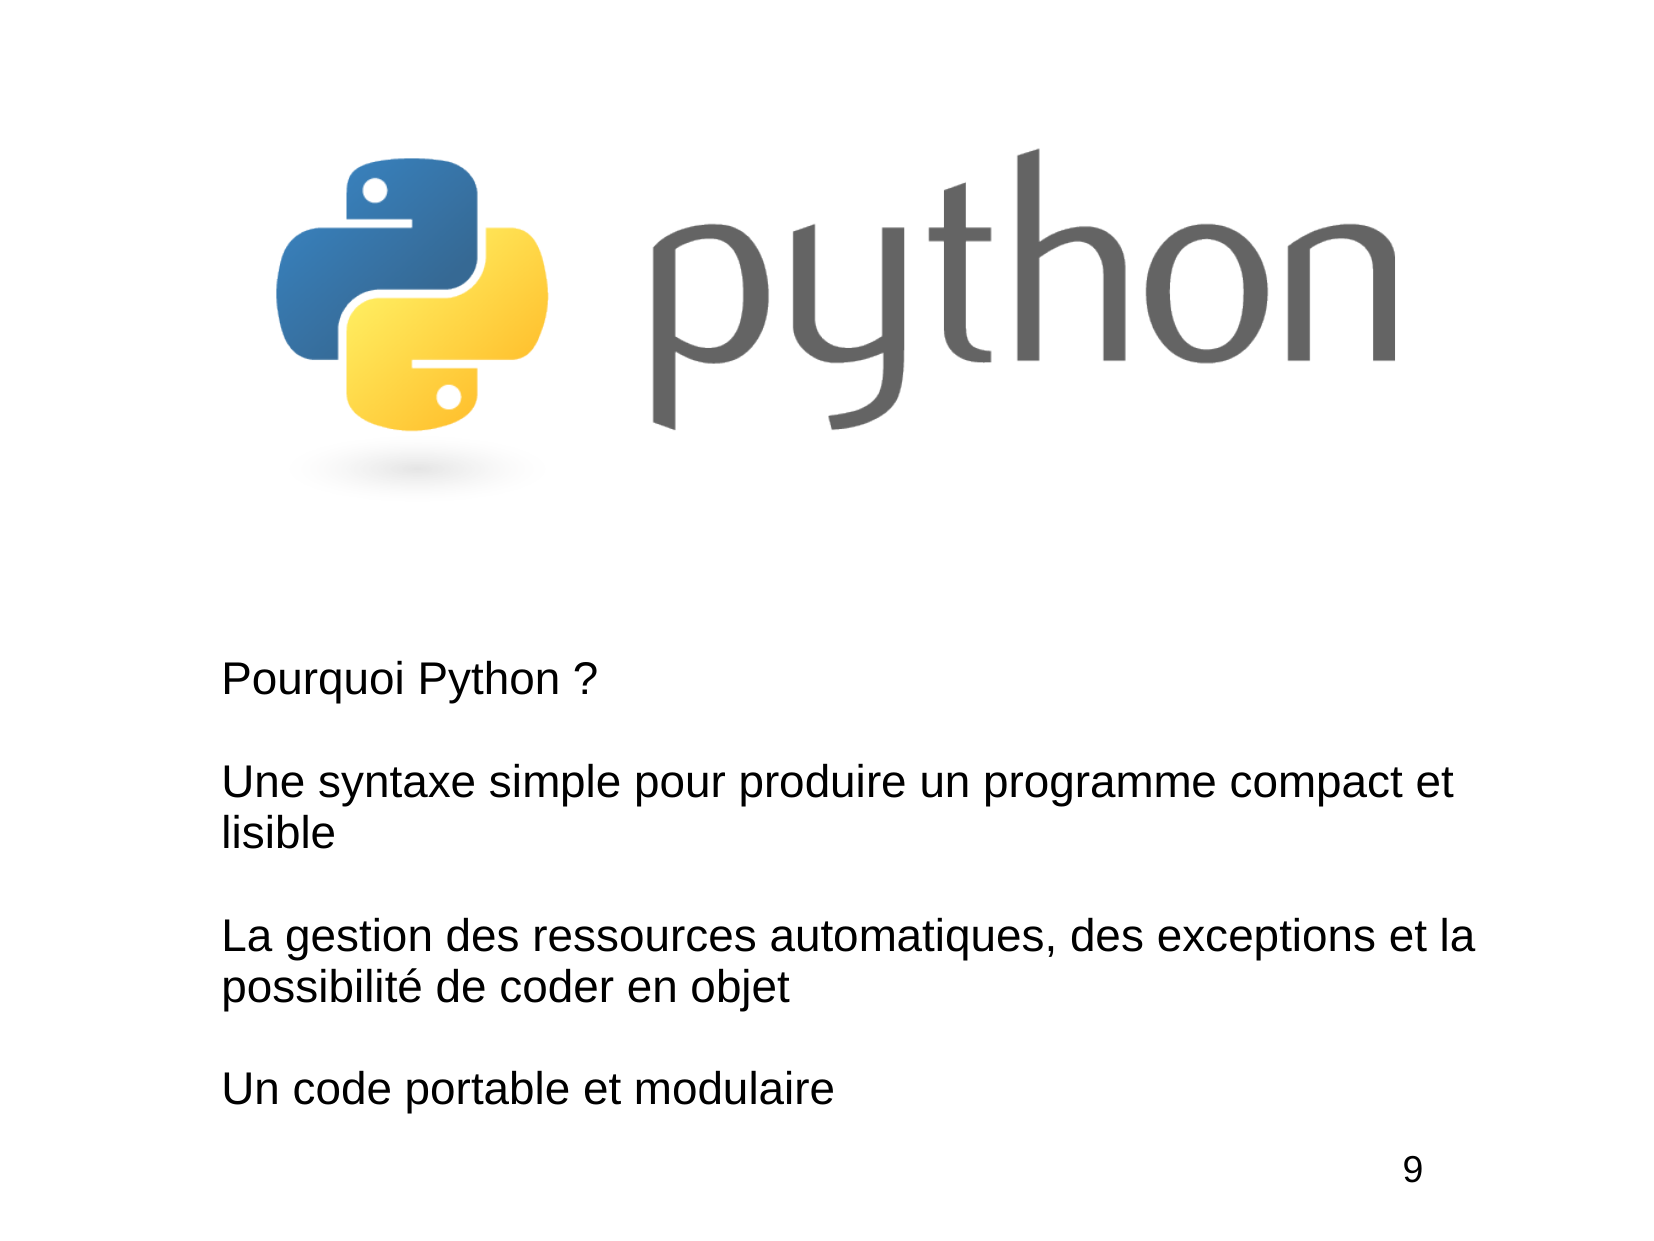

Pourquoi Python ?
Une syntaxe simple pour produire un programme compact et lisible
La gestion des ressources automatiques, des exceptions et la possibilité de coder en objet
Un code portable et modulaire